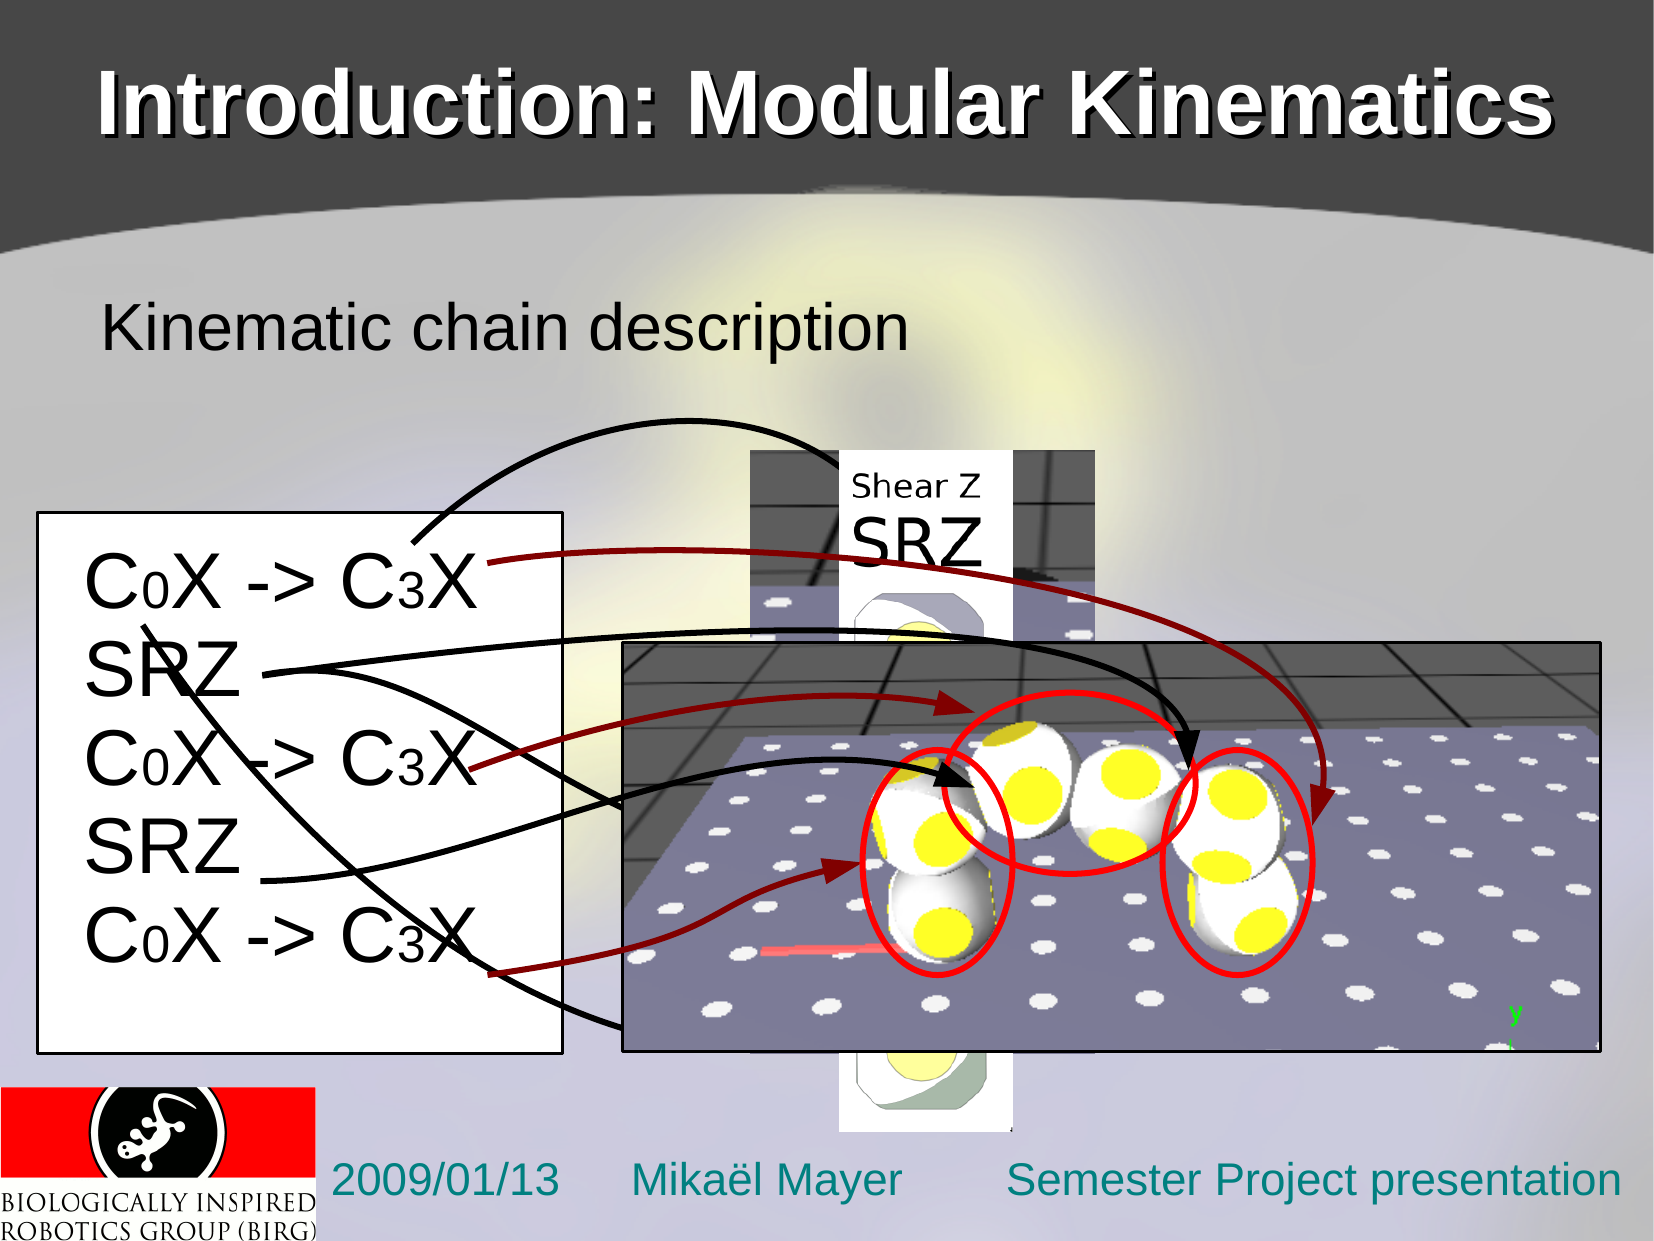

Introduction: Modular Kinematics
# Kinematic chain description
C0X -> C3X
SRZ
C0X -> C3X
SRZ
C0X -> C3X
SRZ
C0X -> C3X
2009/01/13	Mikaël Mayer		Semester Project presentation